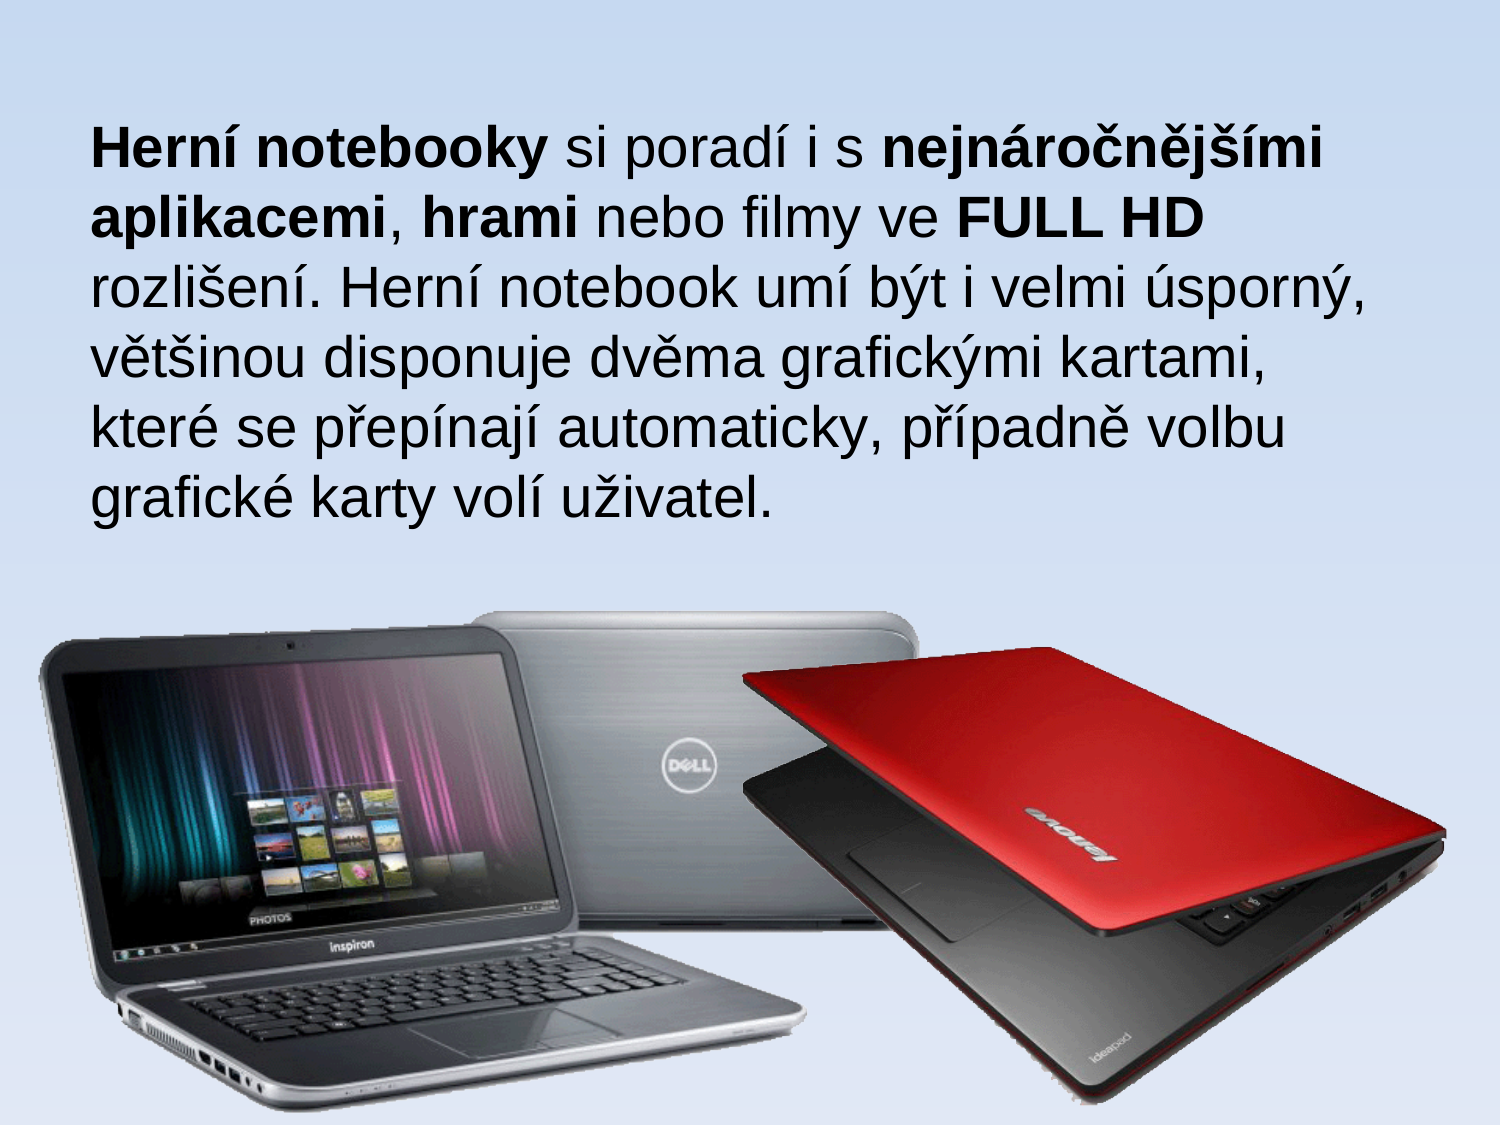

# Herní notebooky si poradí i s nejnáročnějšími aplikacemi, hrami nebo filmy ve FULL HD rozlišení. Herní notebook umí být i velmi úsporný, většinou disponuje dvěma grafickými kartami, které se přepínají automaticky, případně volbu grafické karty volí uživatel.